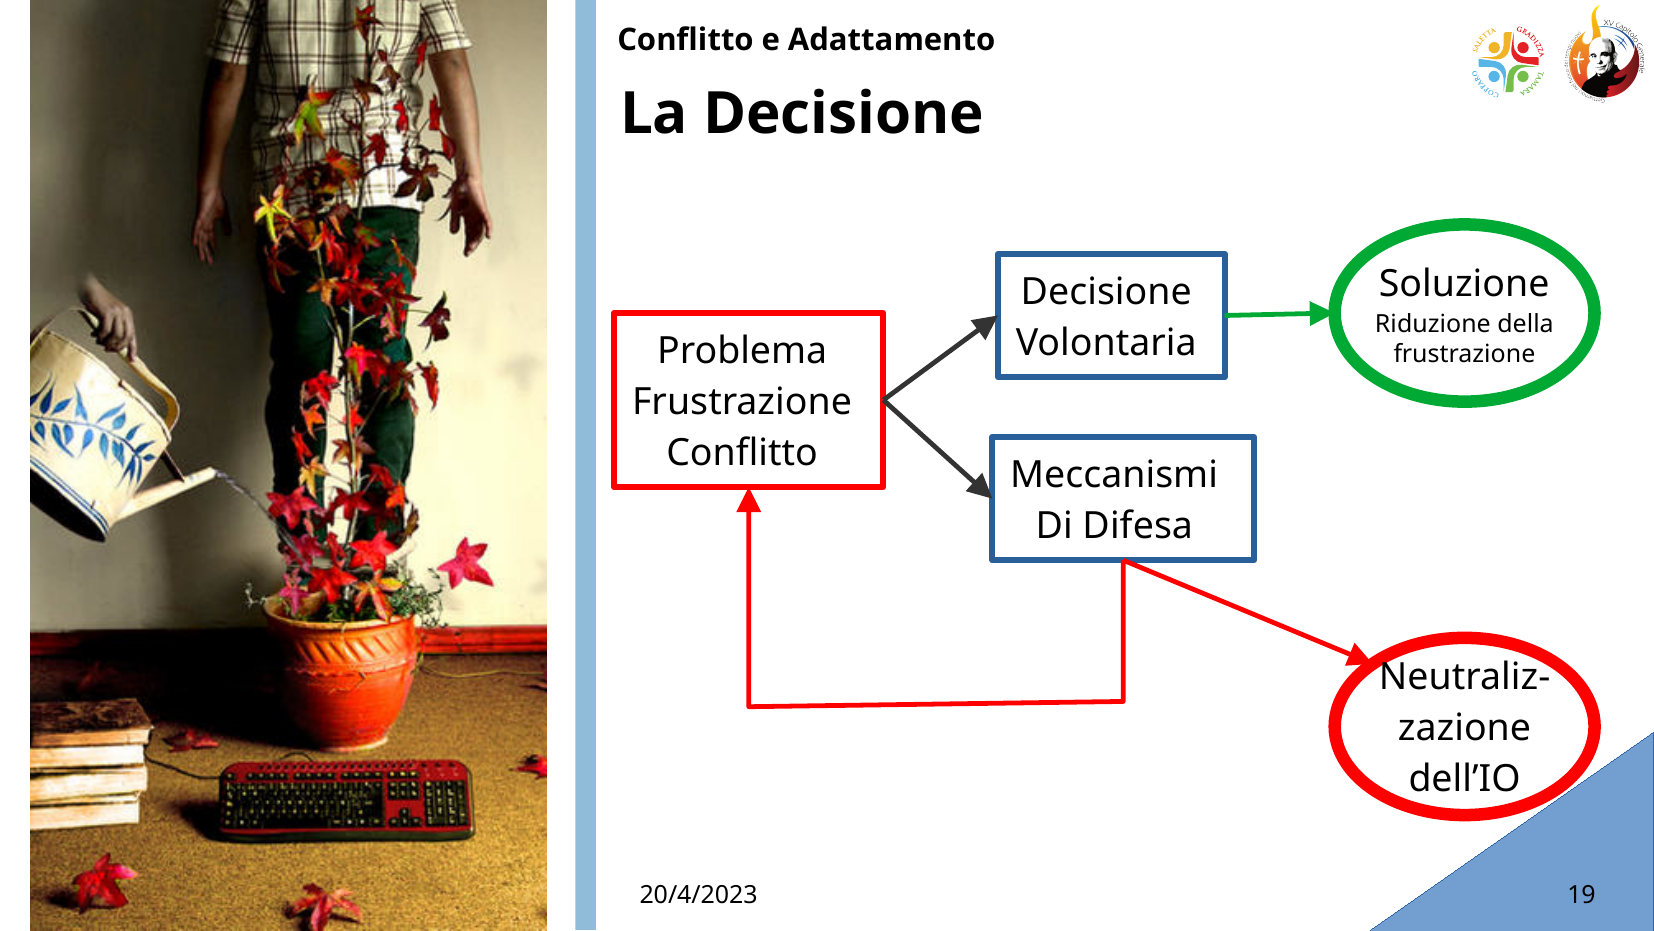

Conflitto e Adattamento
# La Decisione
Soluzione
Riduzione della
frustrazione
Decisione
Volontaria
Problema
Frustrazione
Conflitto
Meccanismi
Di Difesa
Neutraliz-
zazione
dell’IO